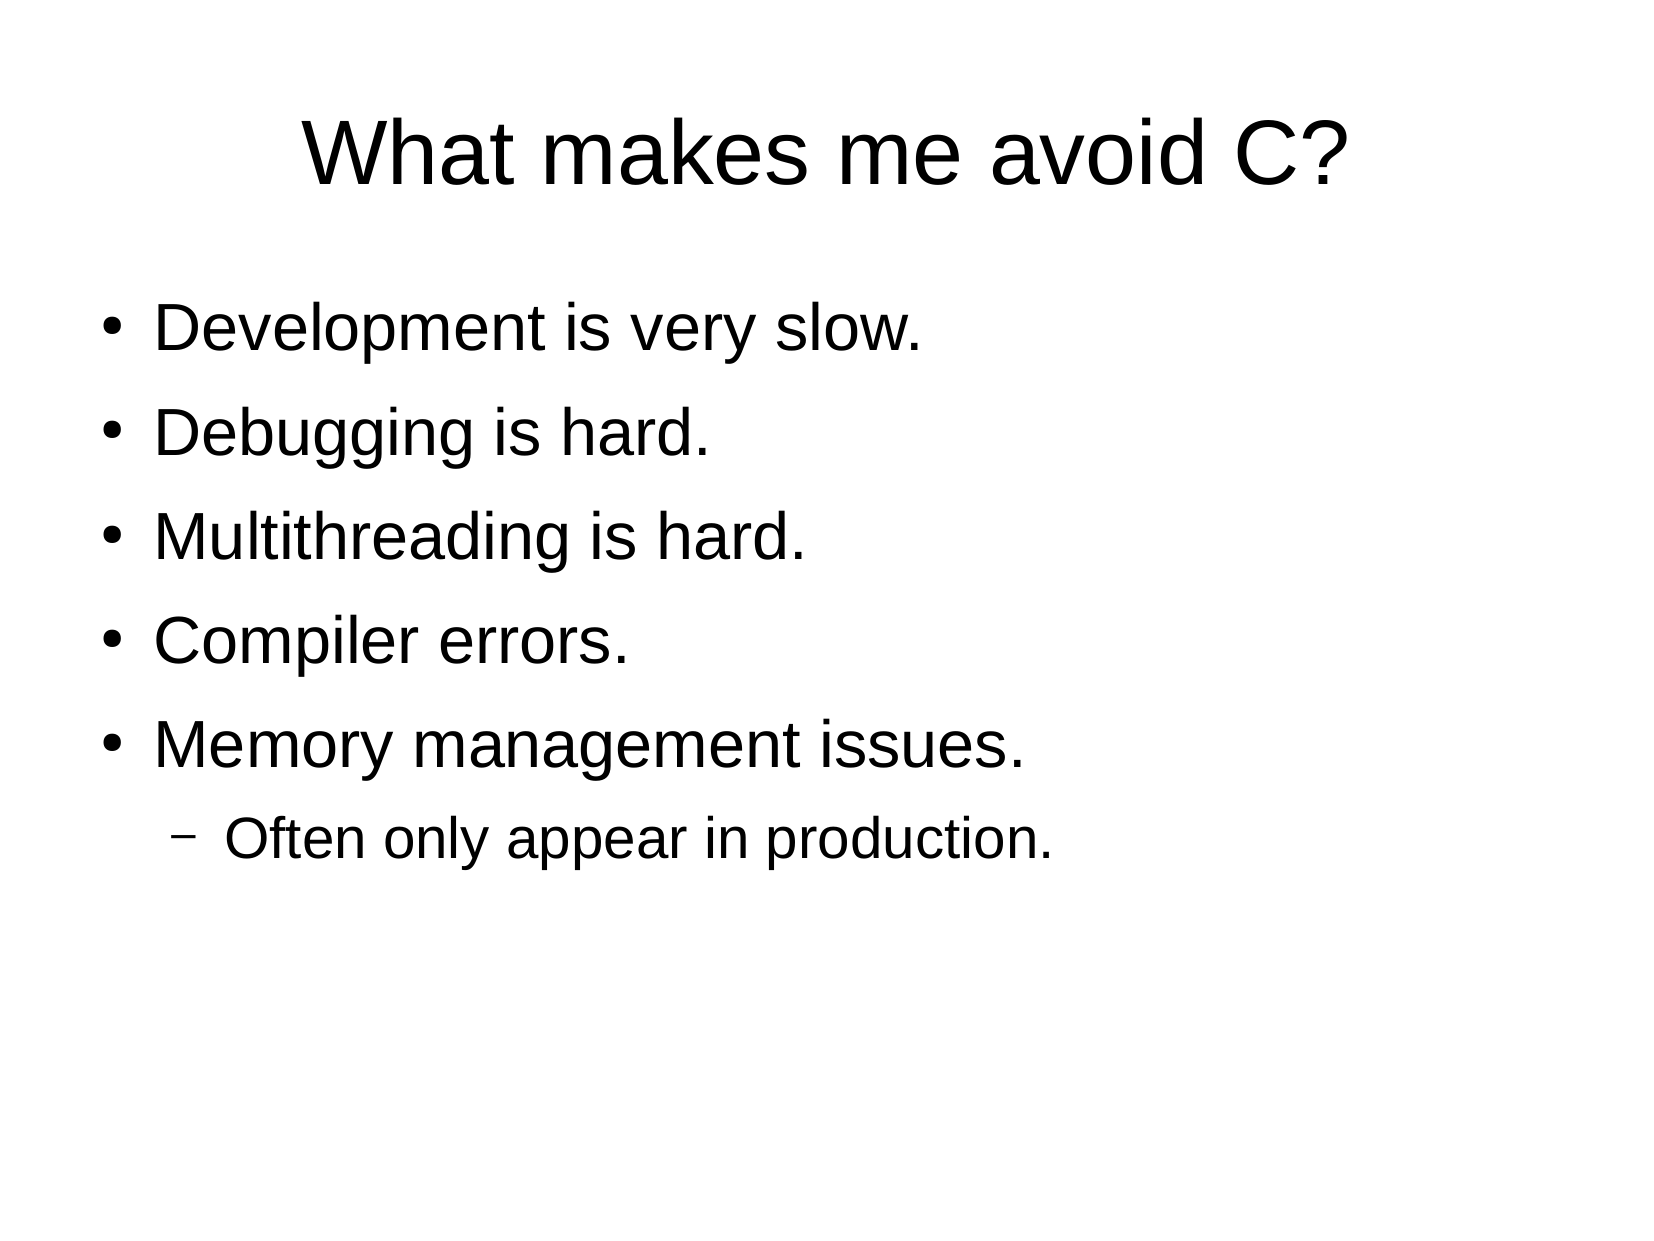

# What makes me avoid C?
Development is very slow.
Debugging is hard.
Multithreading is hard.
Compiler errors.
Memory management issues.
Often only appear in production.